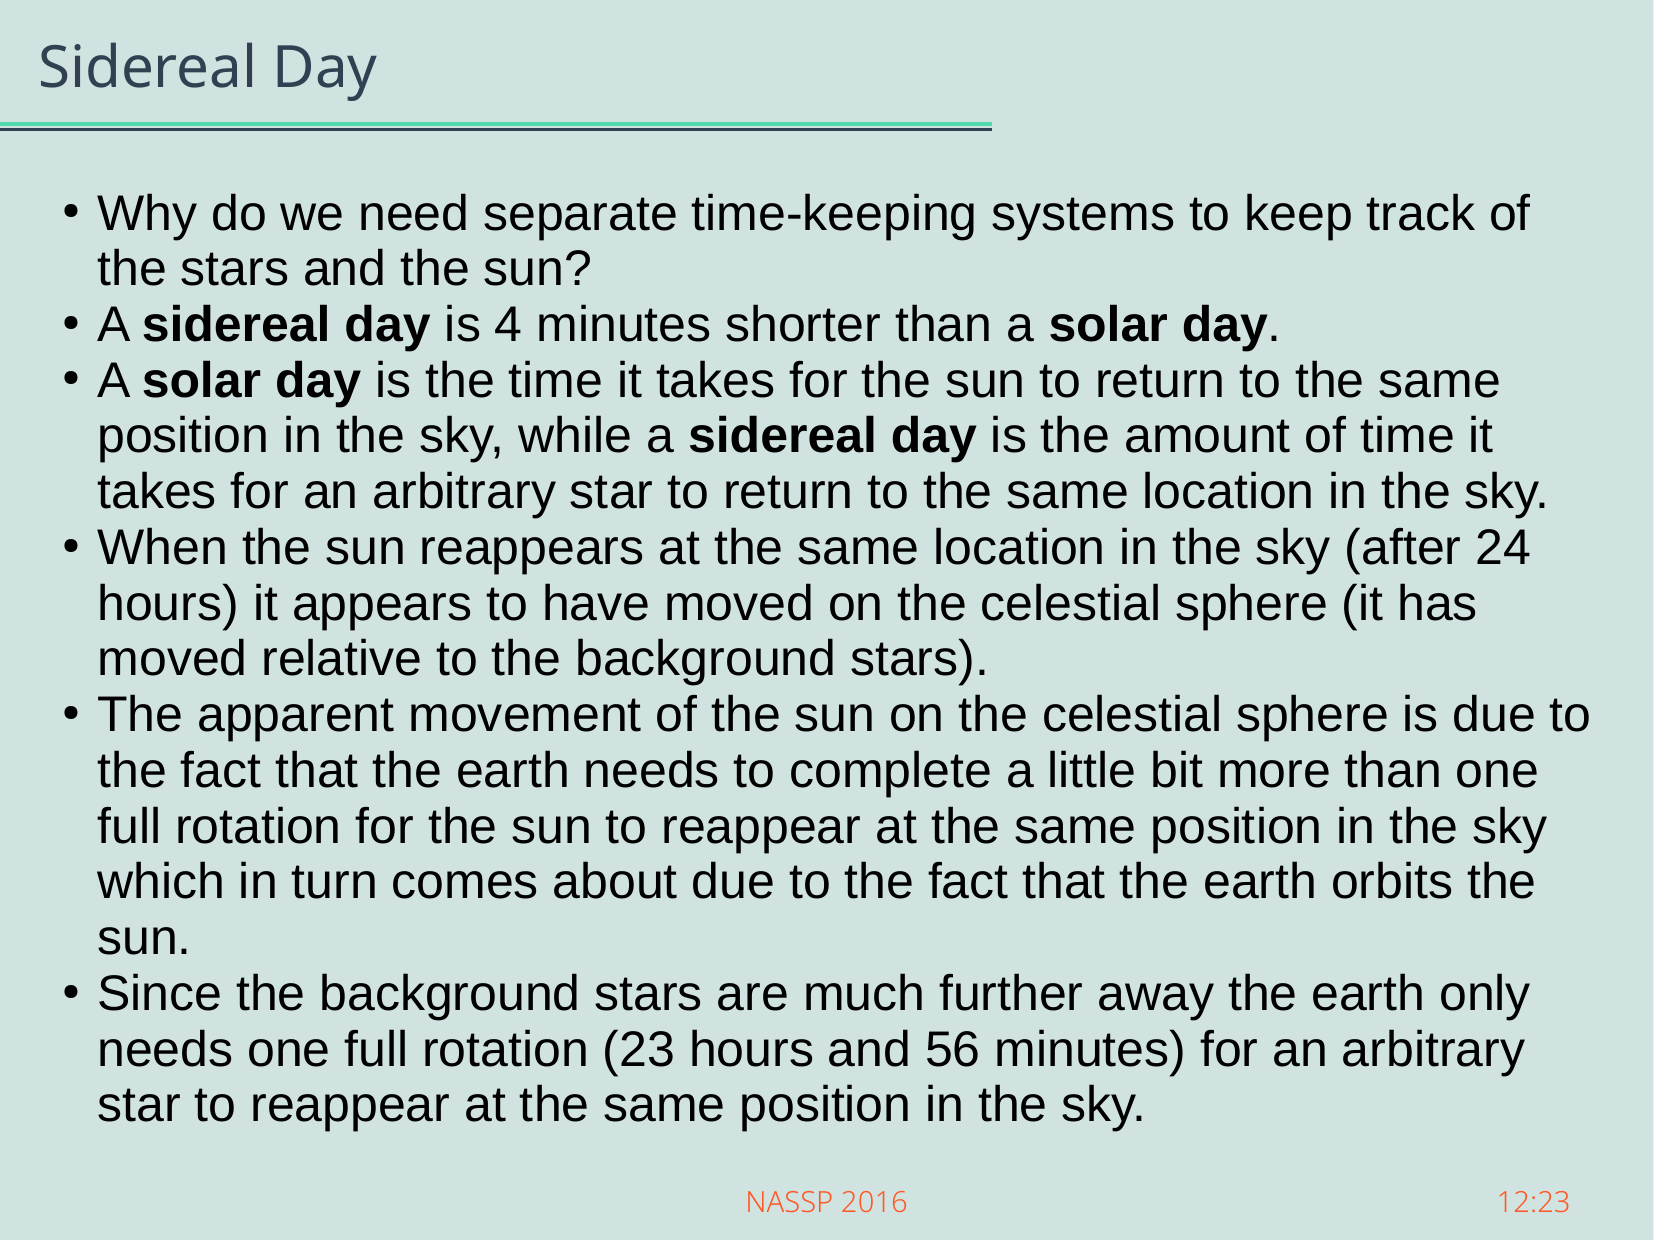

Sidereal Day
Why do we need separate time-keeping systems to keep track of the stars and the sun?
A sidereal day is 4 minutes shorter than a solar day.
A solar day is the time it takes for the sun to return to the same position in the sky, while a sidereal day is the amount of time it takes for an arbitrary star to return to the same location in the sky.
When the sun reappears at the same location in the sky (after 24 hours) it appears to have moved on the celestial sphere (it has moved relative to the background stars).
The apparent movement of the sun on the celestial sphere is due to the fact that the earth needs to complete a little bit more than one full rotation for the sun to reappear at the same position in the sky which in turn comes about due to the fact that the earth orbits the sun.
Since the background stars are much further away the earth only needs one full rotation (23 hours and 56 minutes) for an arbitrary star to reappear at the same position in the sky.
NASSP 2016
12